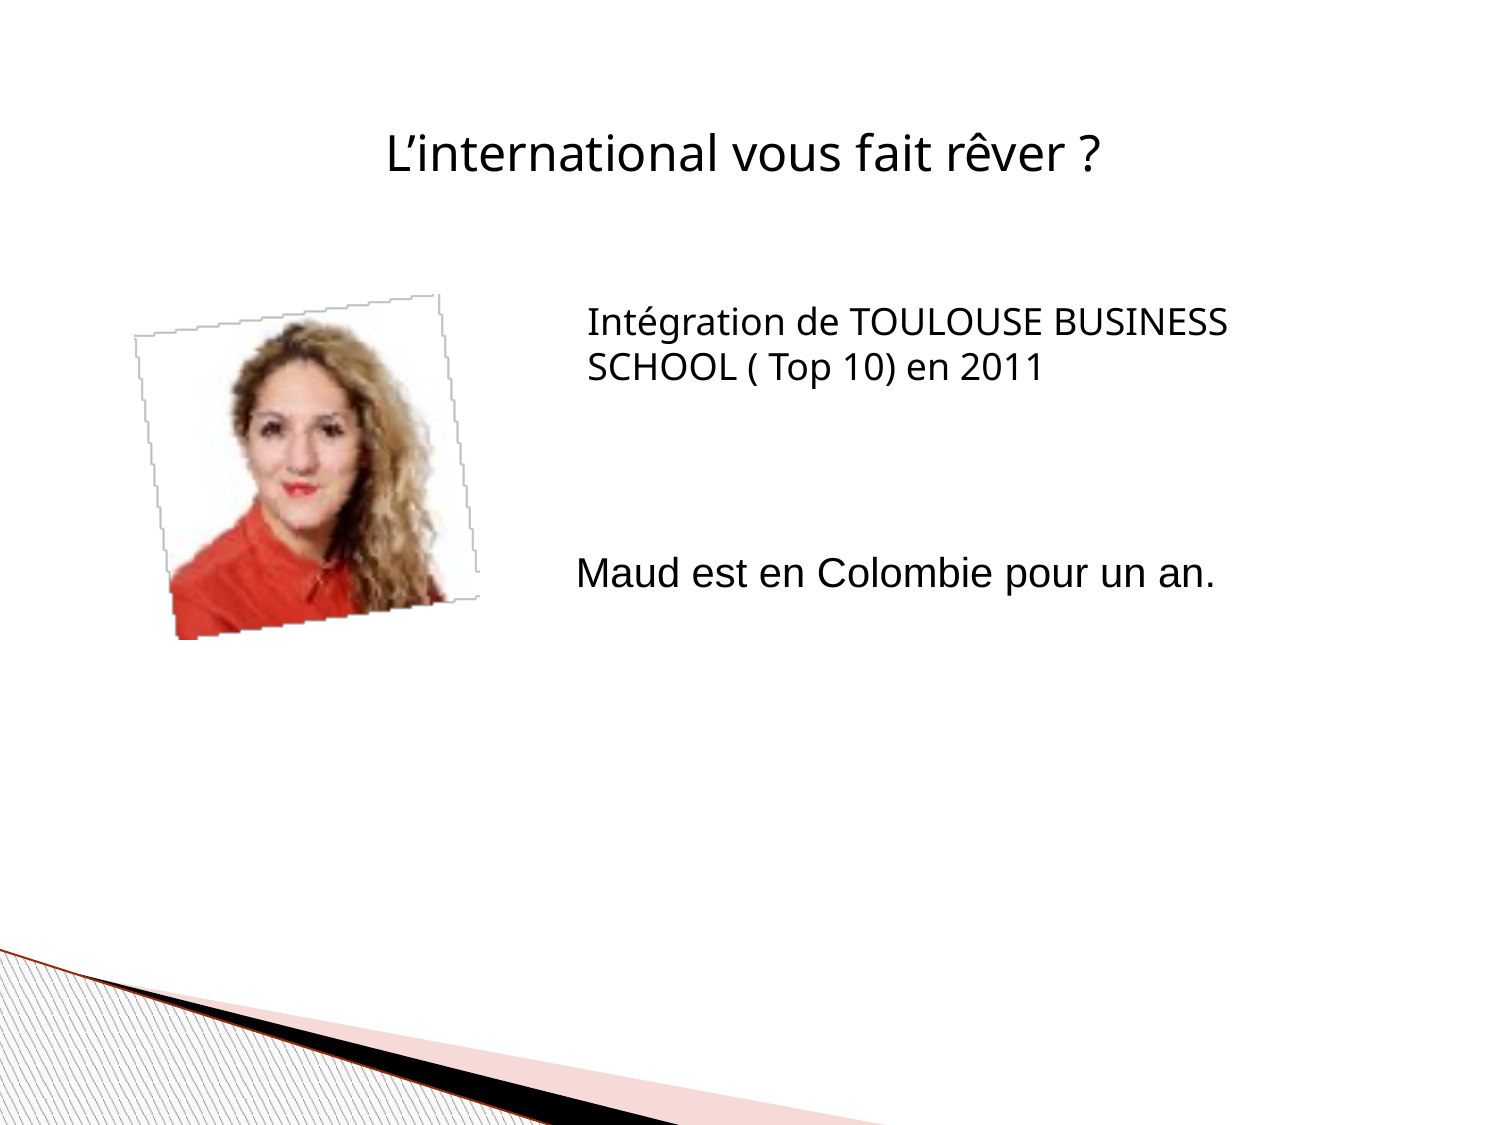

L’international vous fait rêver ?
Intégration de TOULOUSE BUSINESS SCHOOL ( Top 10) en 2011
Maud est en Colombie pour un an.